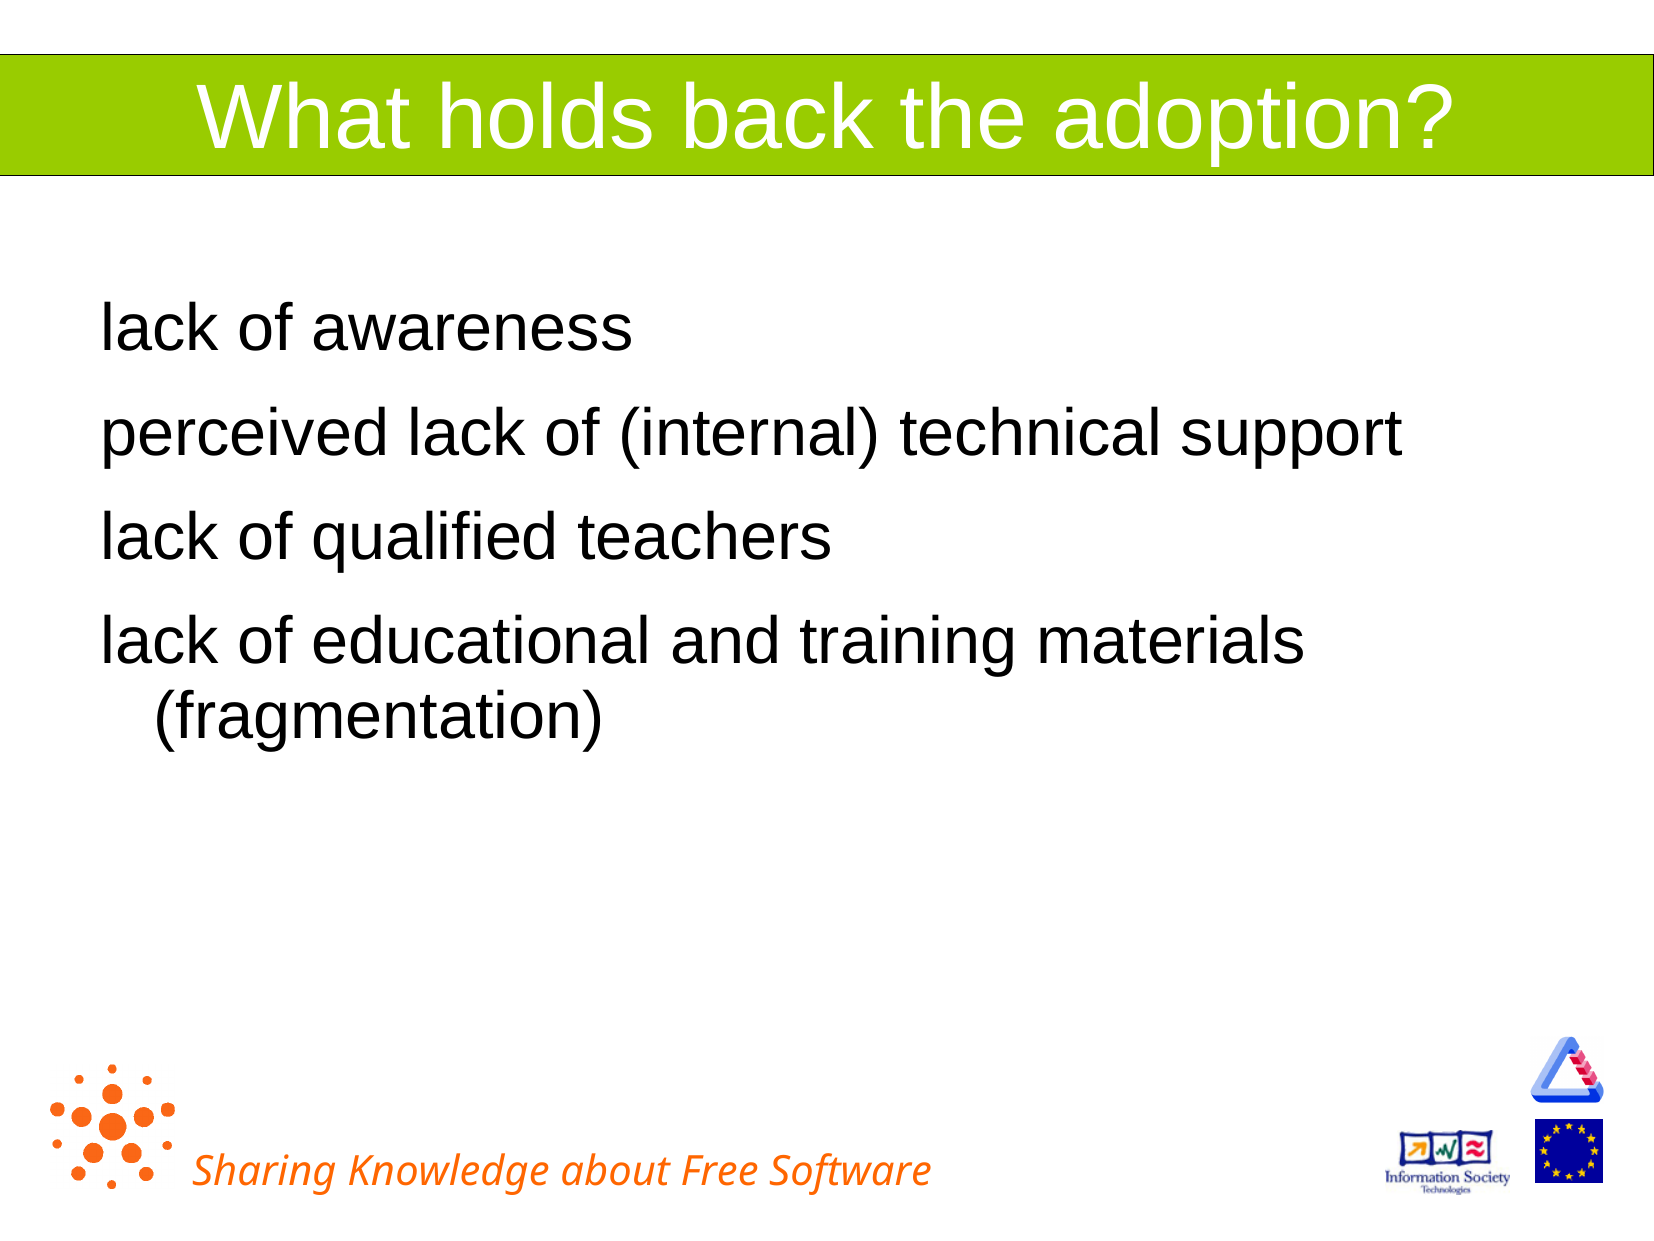

# What holds back the adoption?
lack of awareness
perceived lack of (internal) technical support
lack of qualified teachers
lack of educational and training materials (fragmentation)